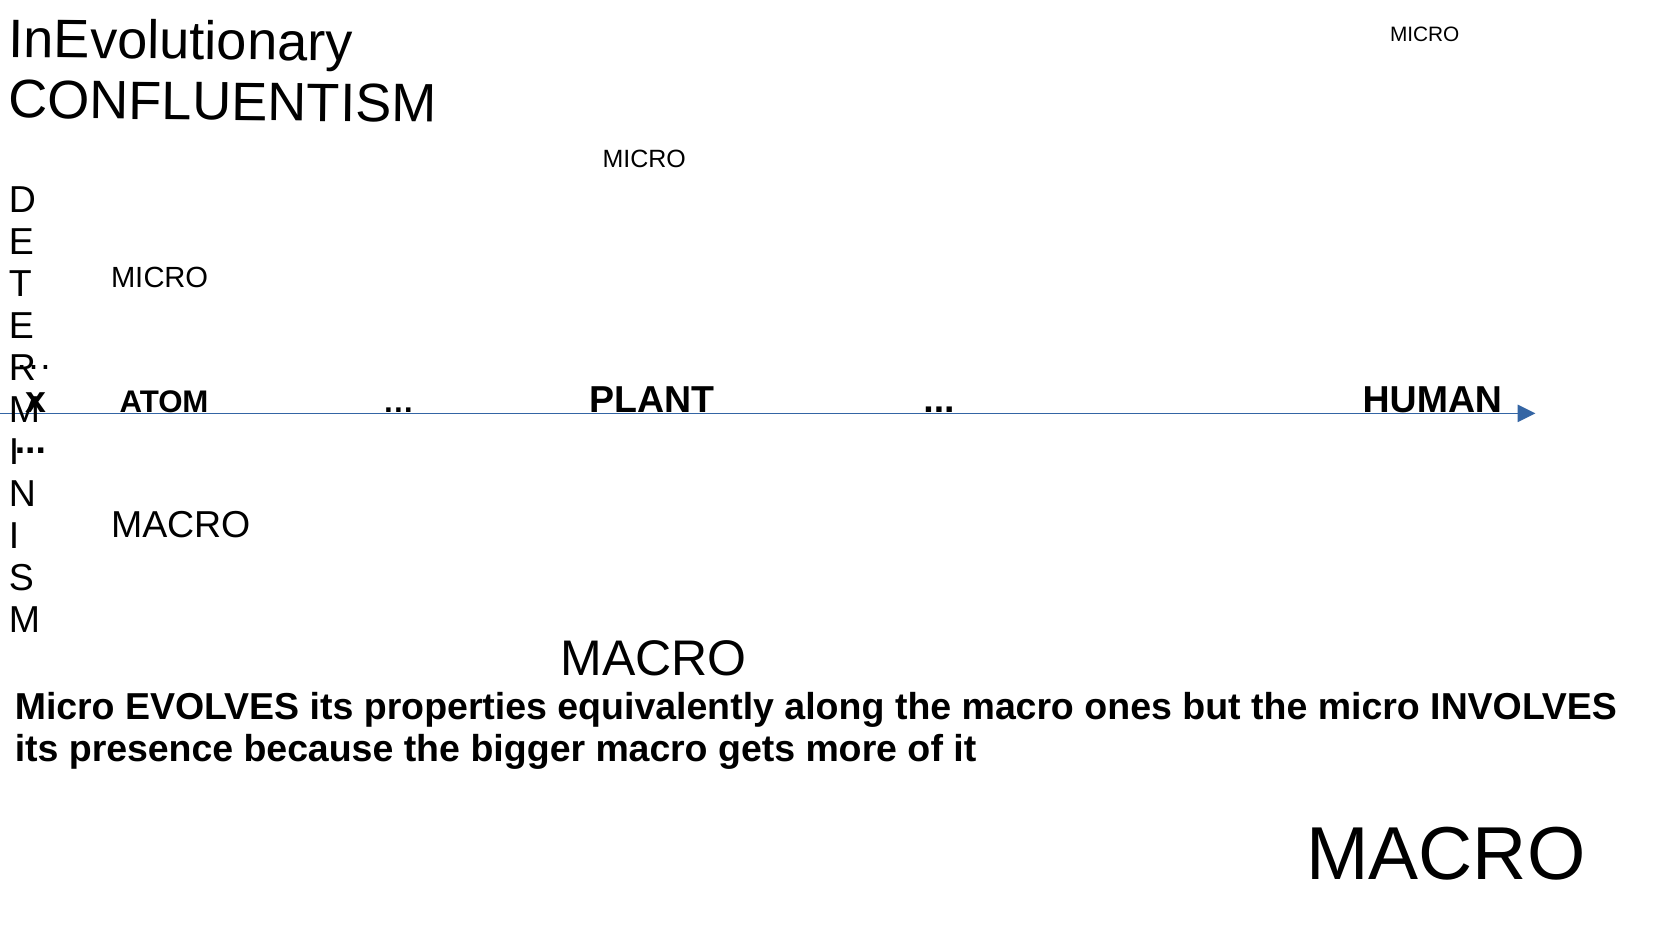

MICRO
 MICRO
 MICRO
…
 x ATOM … PLANT ... HUMAN
...
 MACRO
 MACRO
Micro EVOLVES its properties equivalently along the macro ones but the micro INVOLVES its presence because the bigger macro gets more of it
 MACRO
InEvolutionary
CONFLUENTISM
D
E
T
E
R
M
I
N
I
S
M